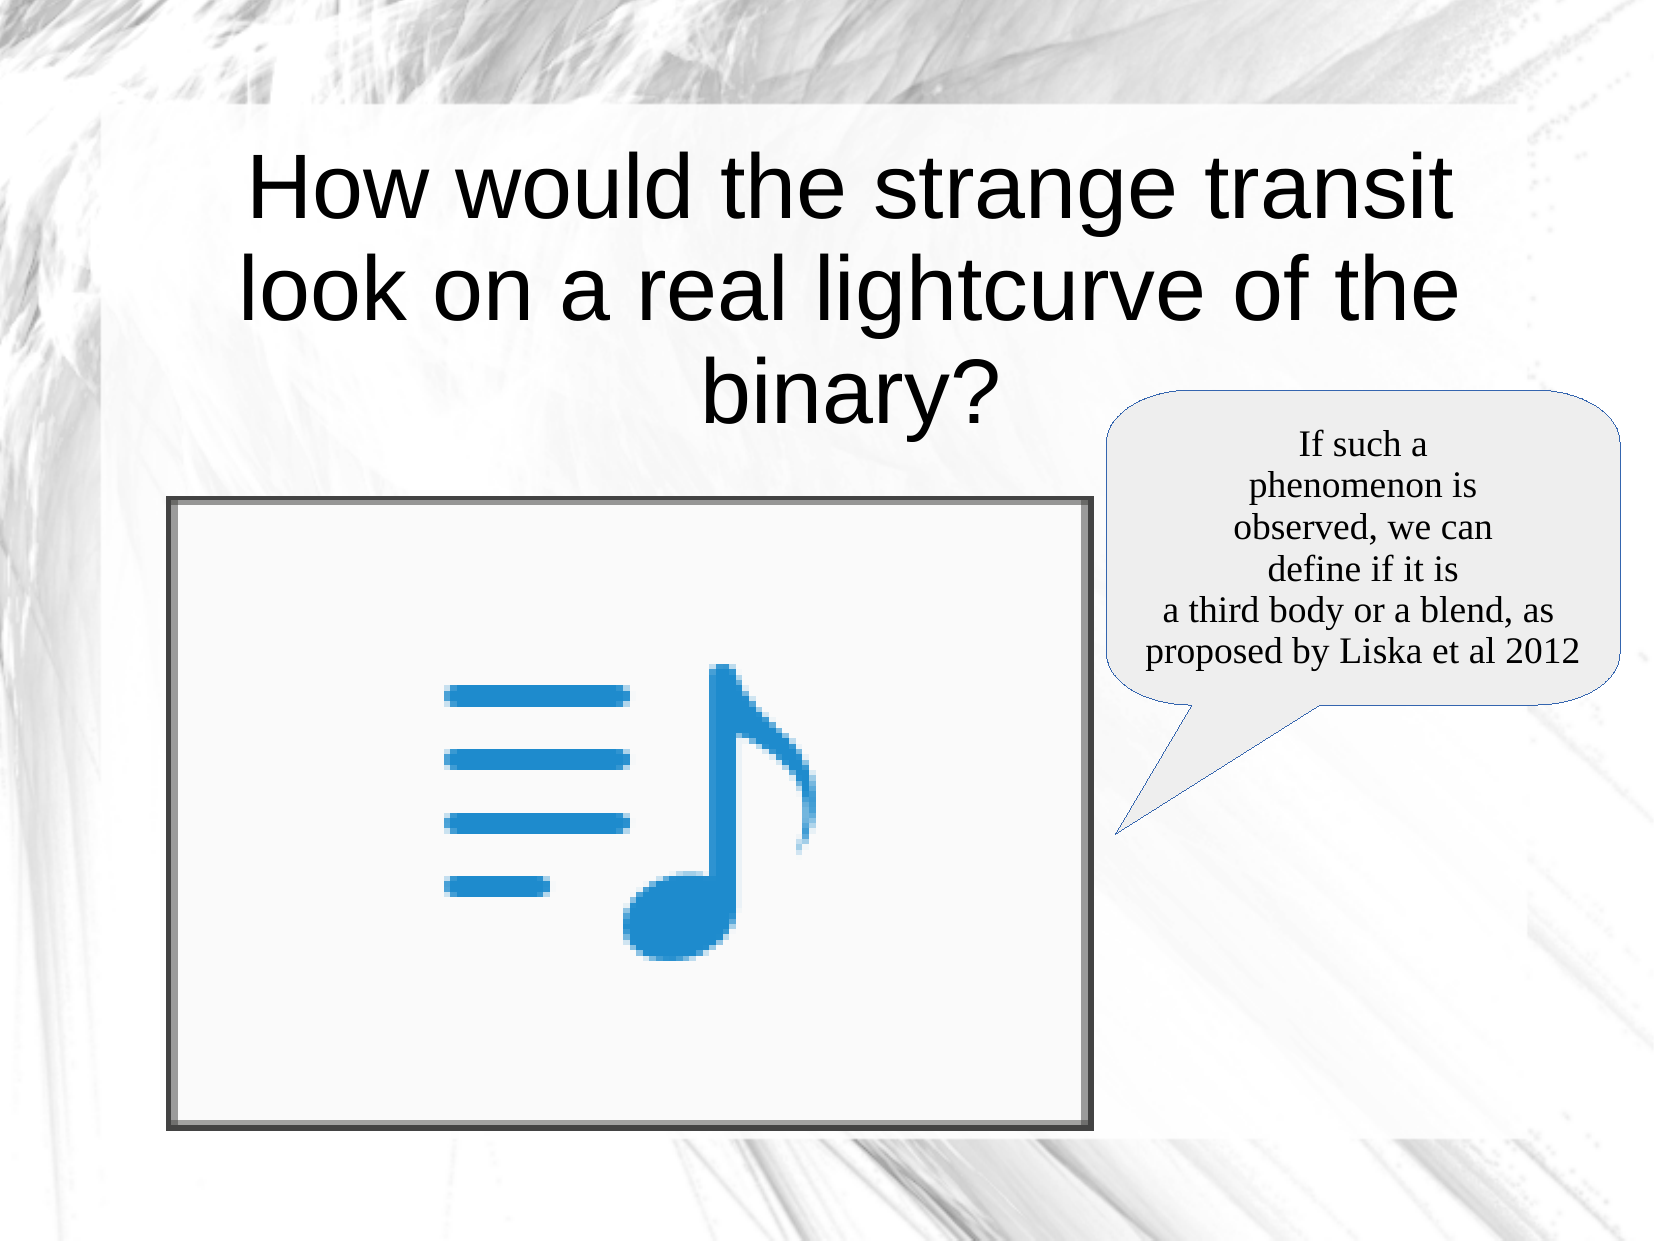

# How would the strange transit look on a real lightcurve of the binary?
If such a
phenomenon is
observed, we can
define if it is
a third body or a blend, as
proposed by Liska et al 2012